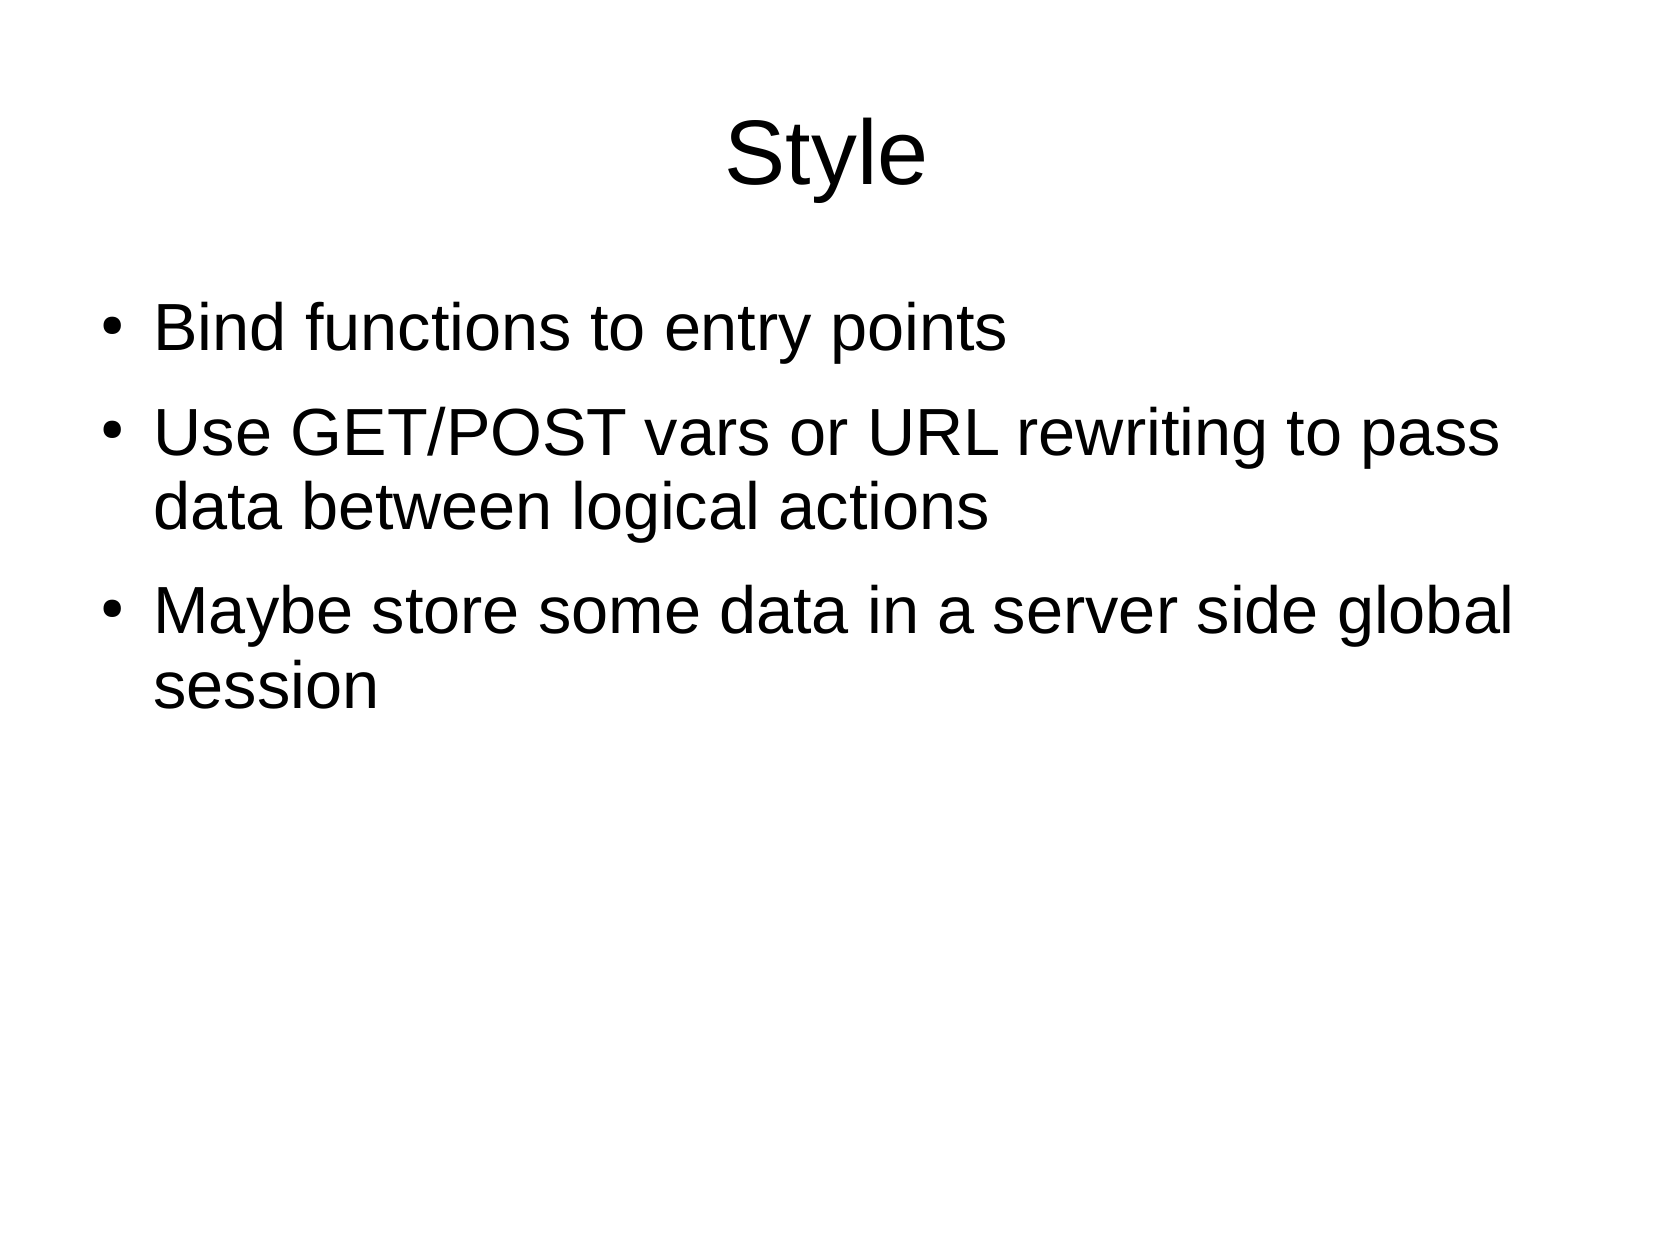

# Style
Bind functions to entry points
Use GET/POST vars or URL rewriting to pass data between logical actions
Maybe store some data in a server side global session